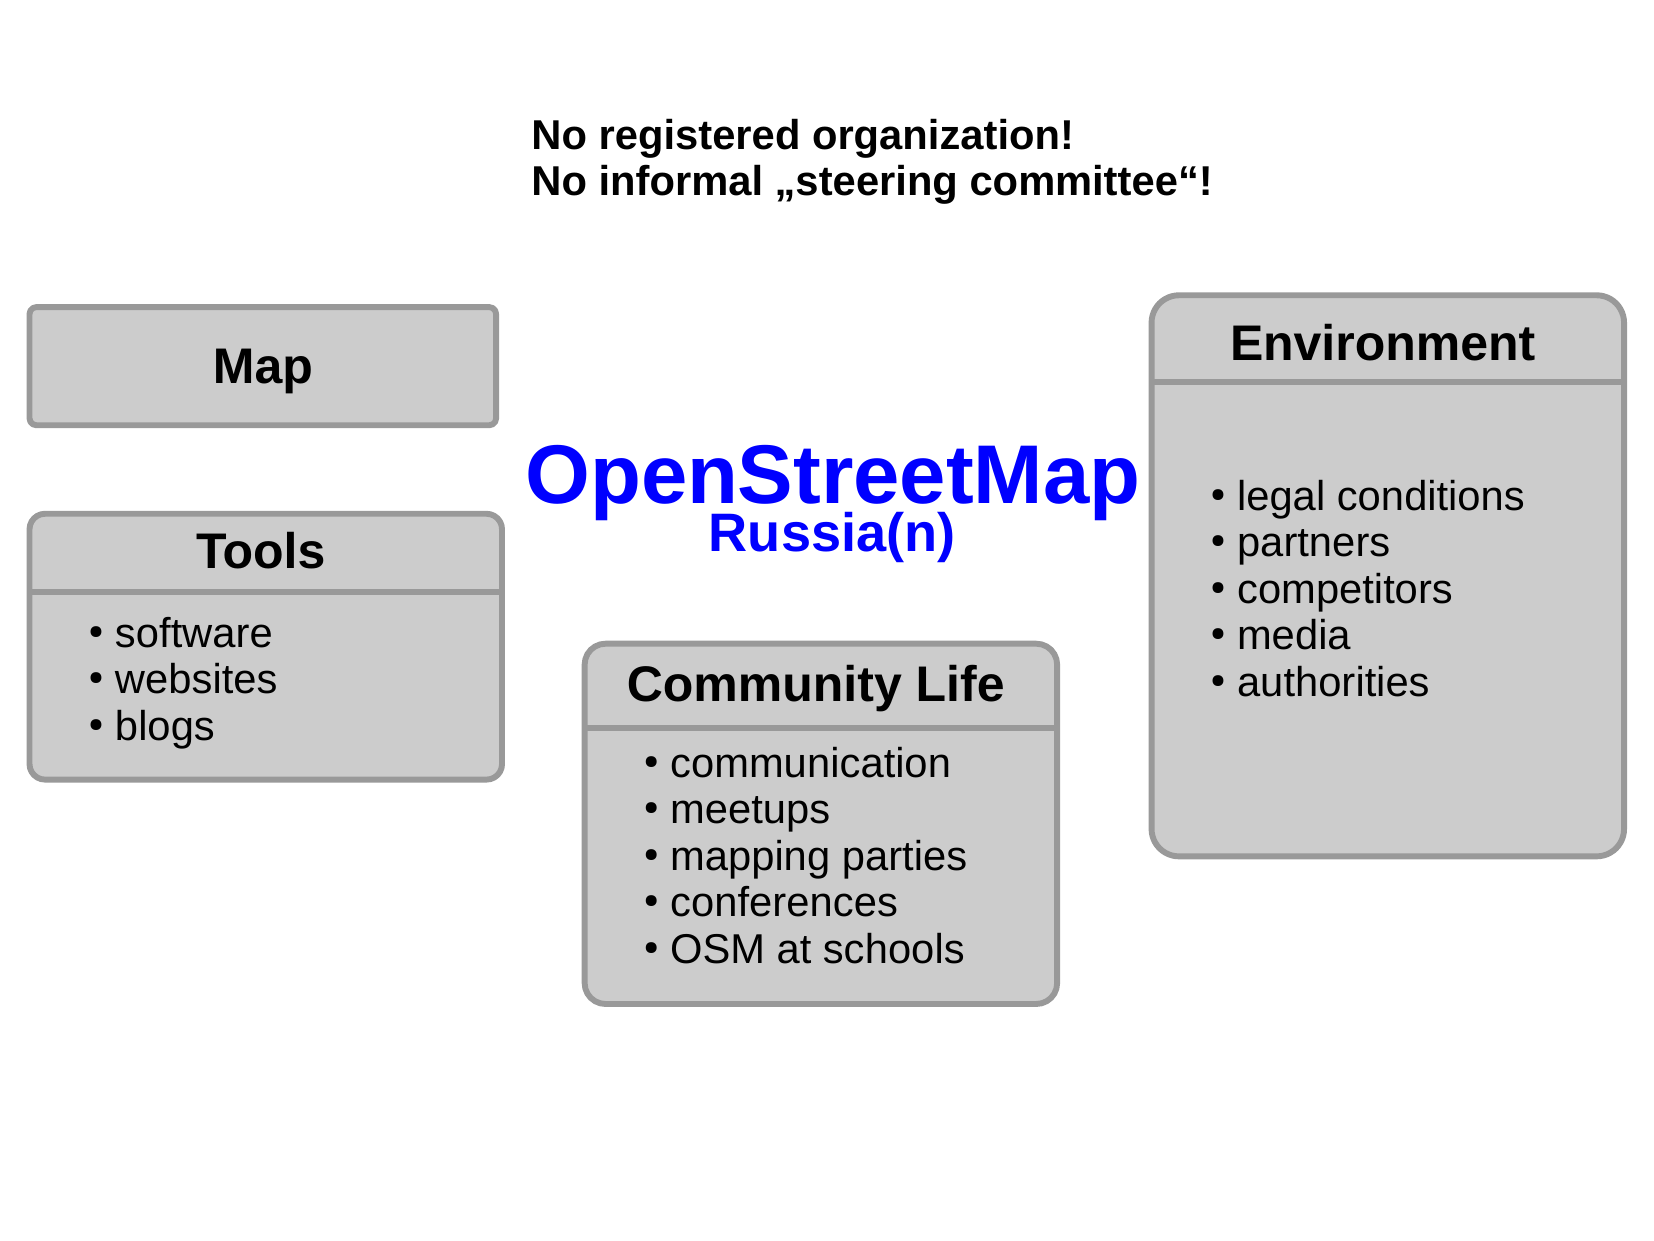

No registered organization!
No informal „steering committee“!
Environment
Map
OpenStreetMap
 legal conditions
 partners
 competitors
 media
 authorities
Russia(n)
Tools
 software
 websites
 blogs
Community Life
 communication
 meetups
 mapping parties
 conferences
 OSM at schools